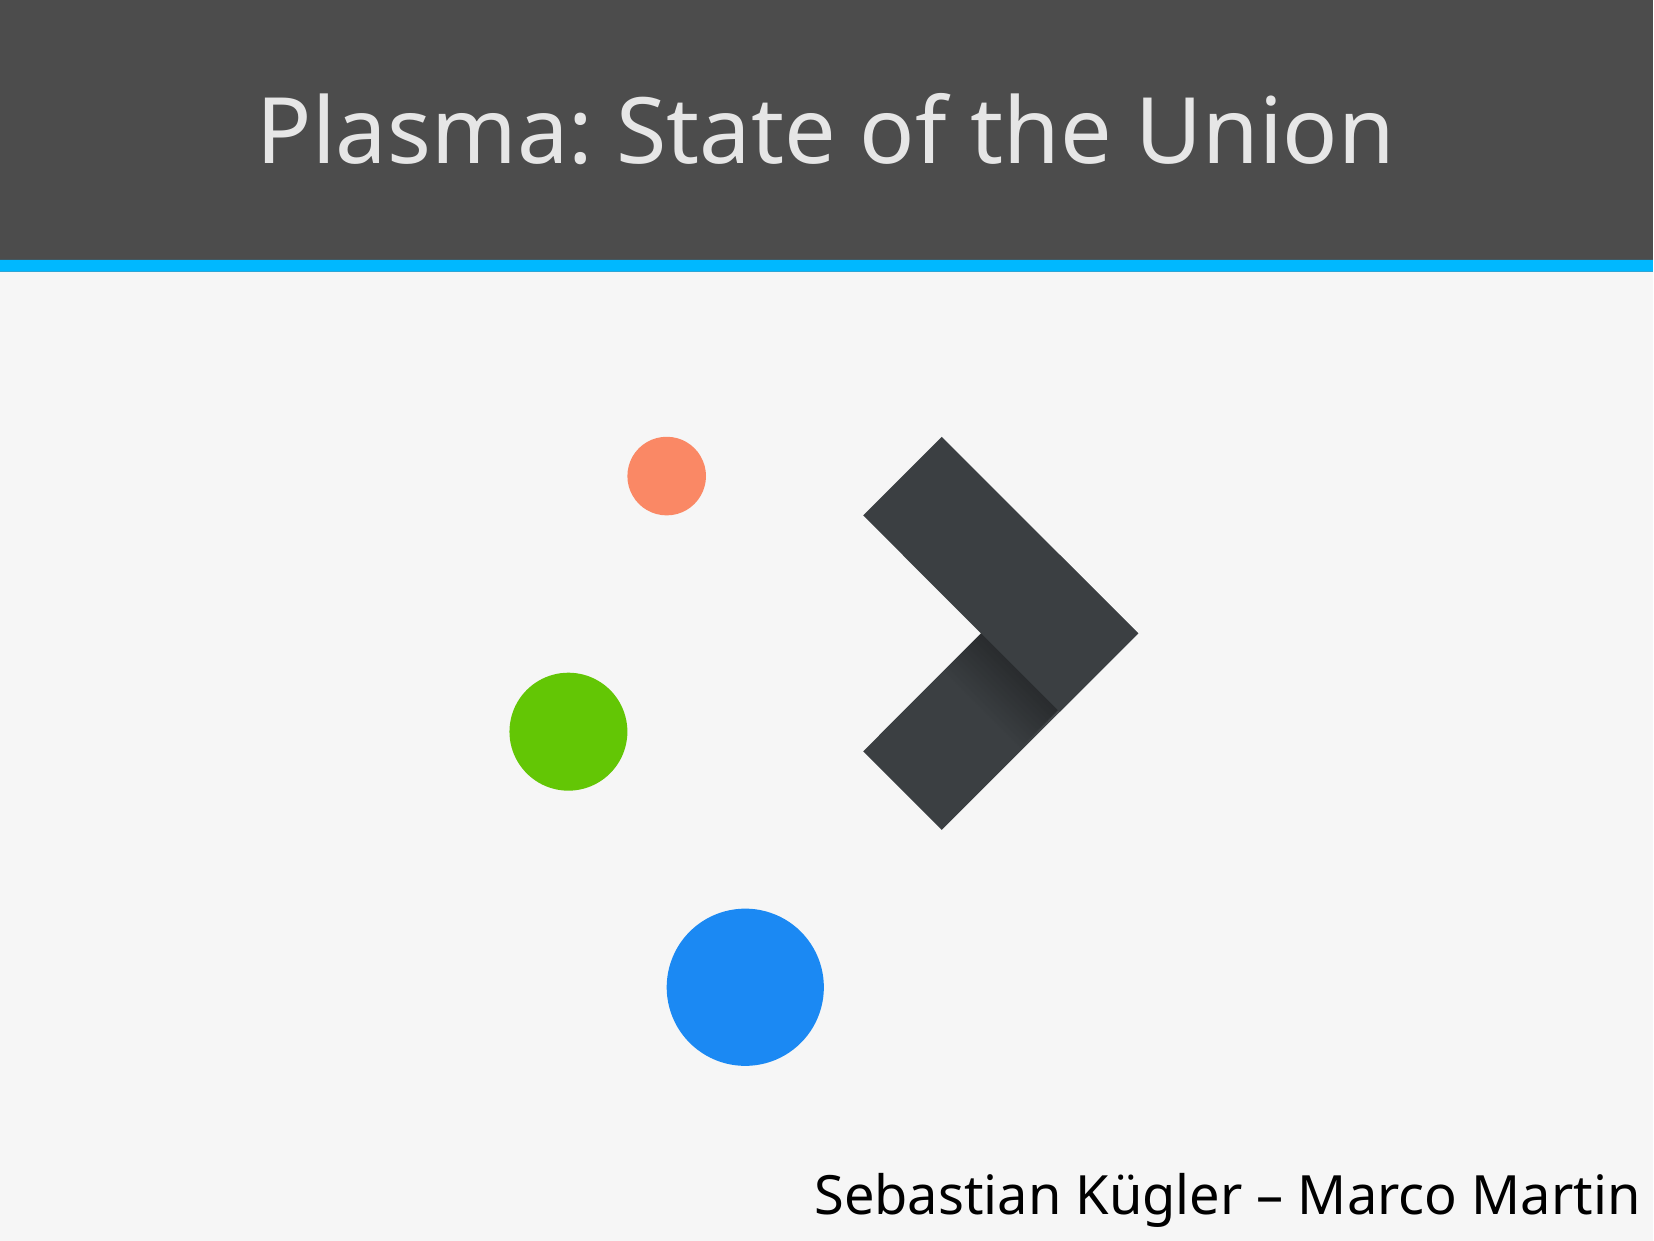

# Plasma: State of the Union
Sebastian Kügler – Marco Martin